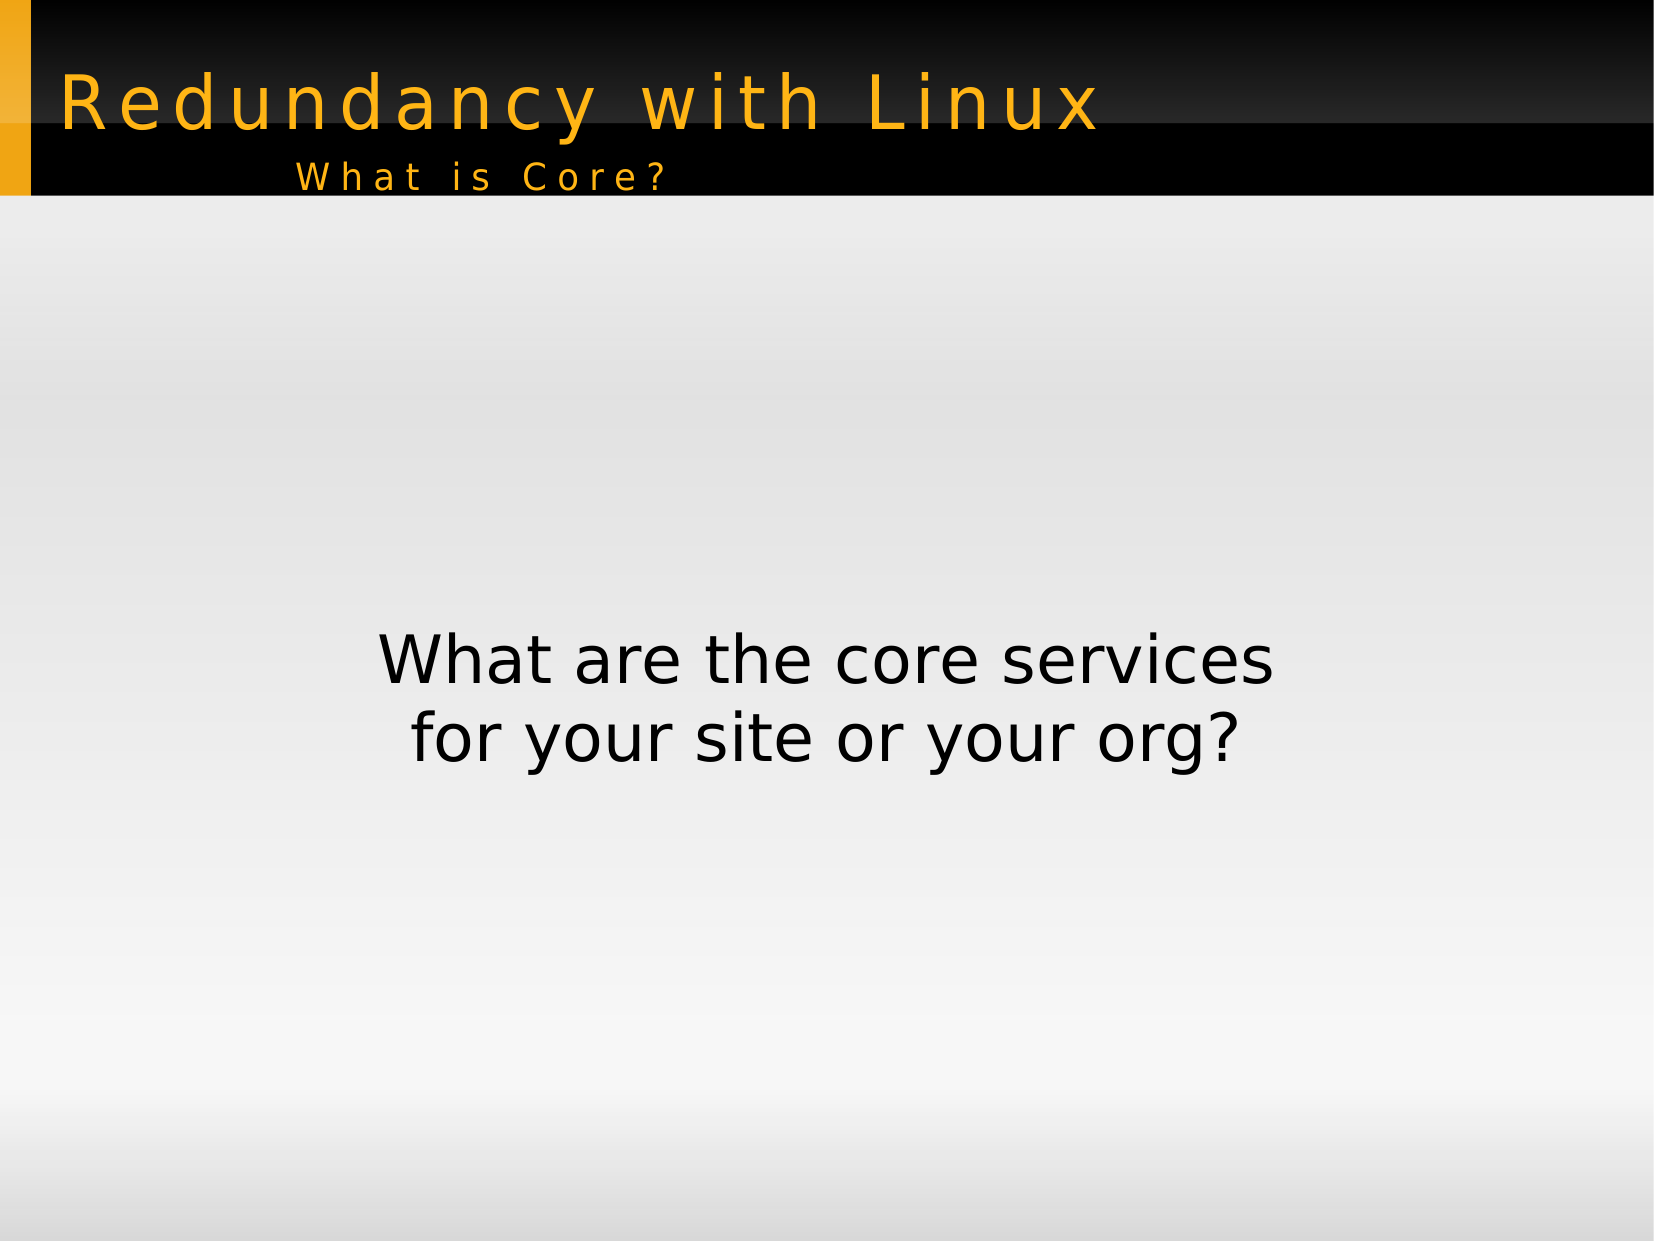

# Redundancy with Linux
What is Core?
What are the core services
for your site or your org?